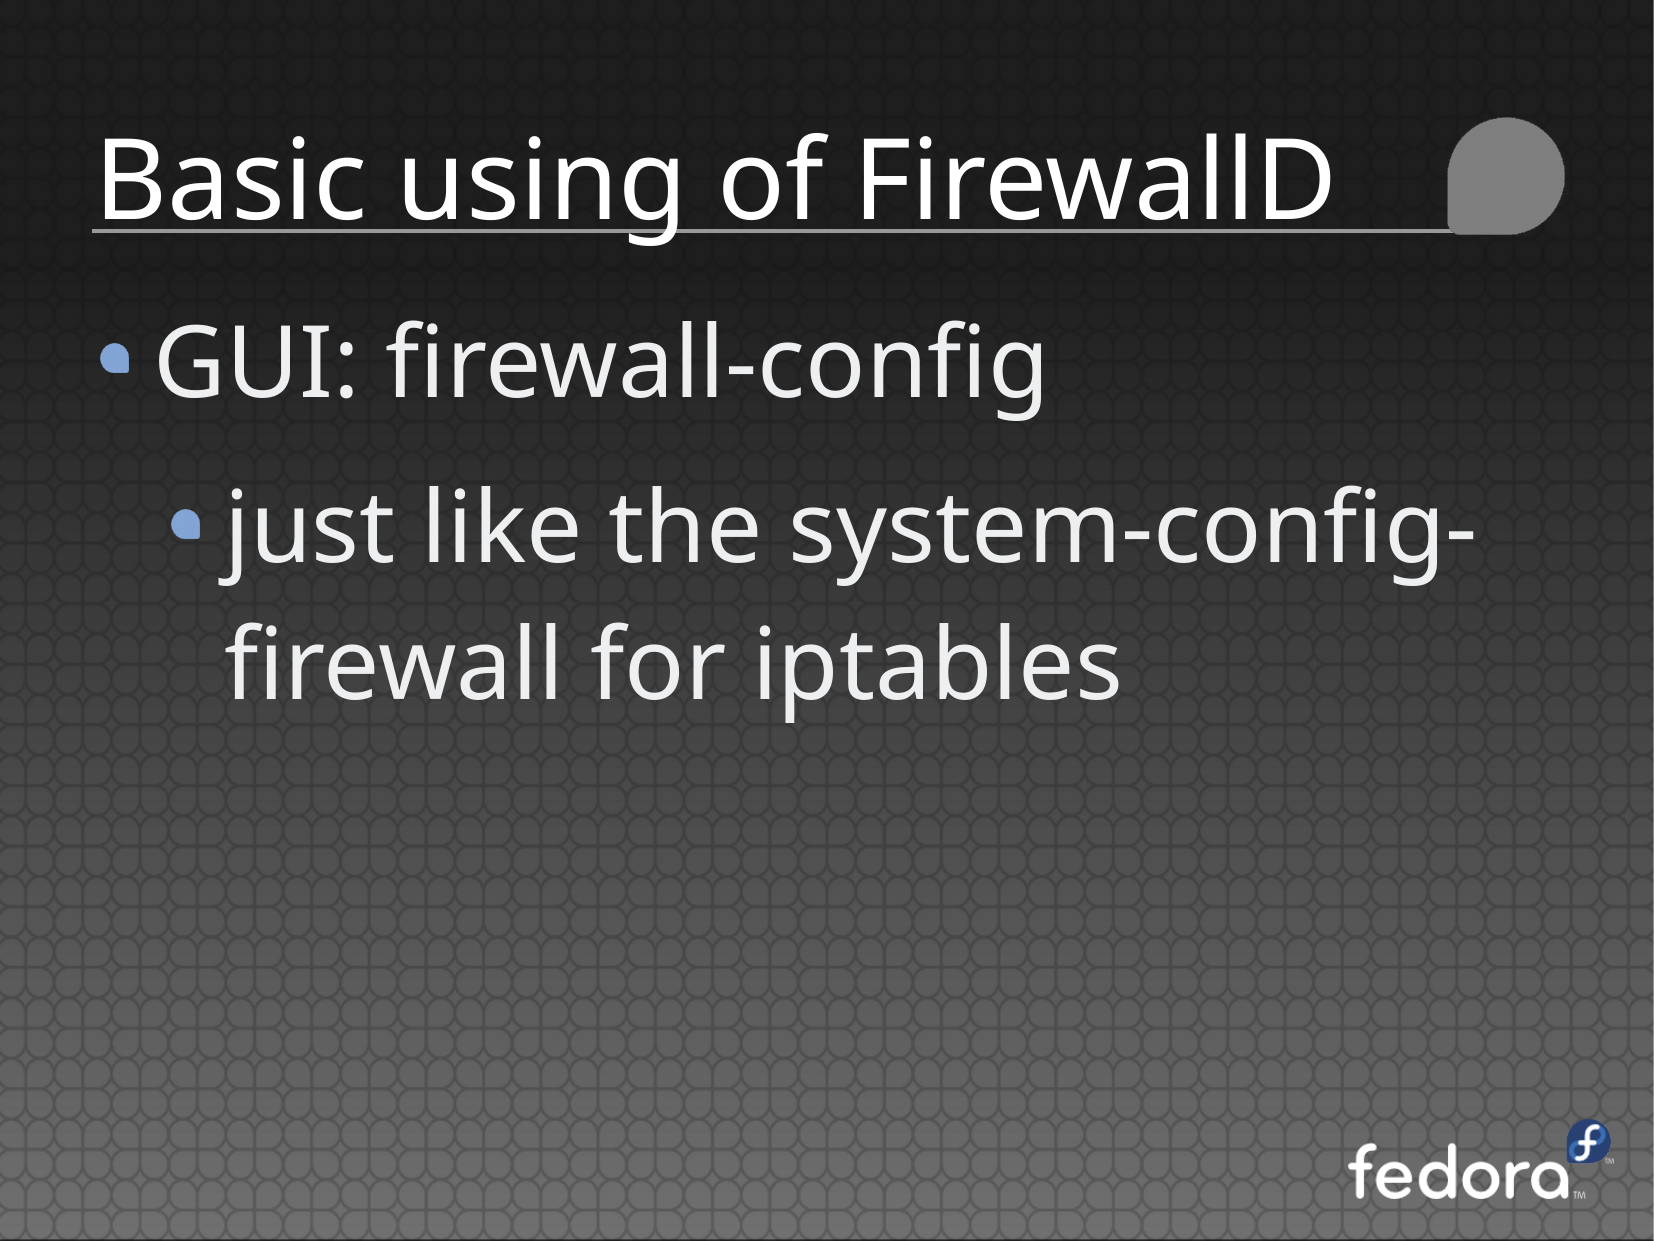

Basic using of FirewallD
# GUI: firewall-config
just like the system-config-firewall for iptables